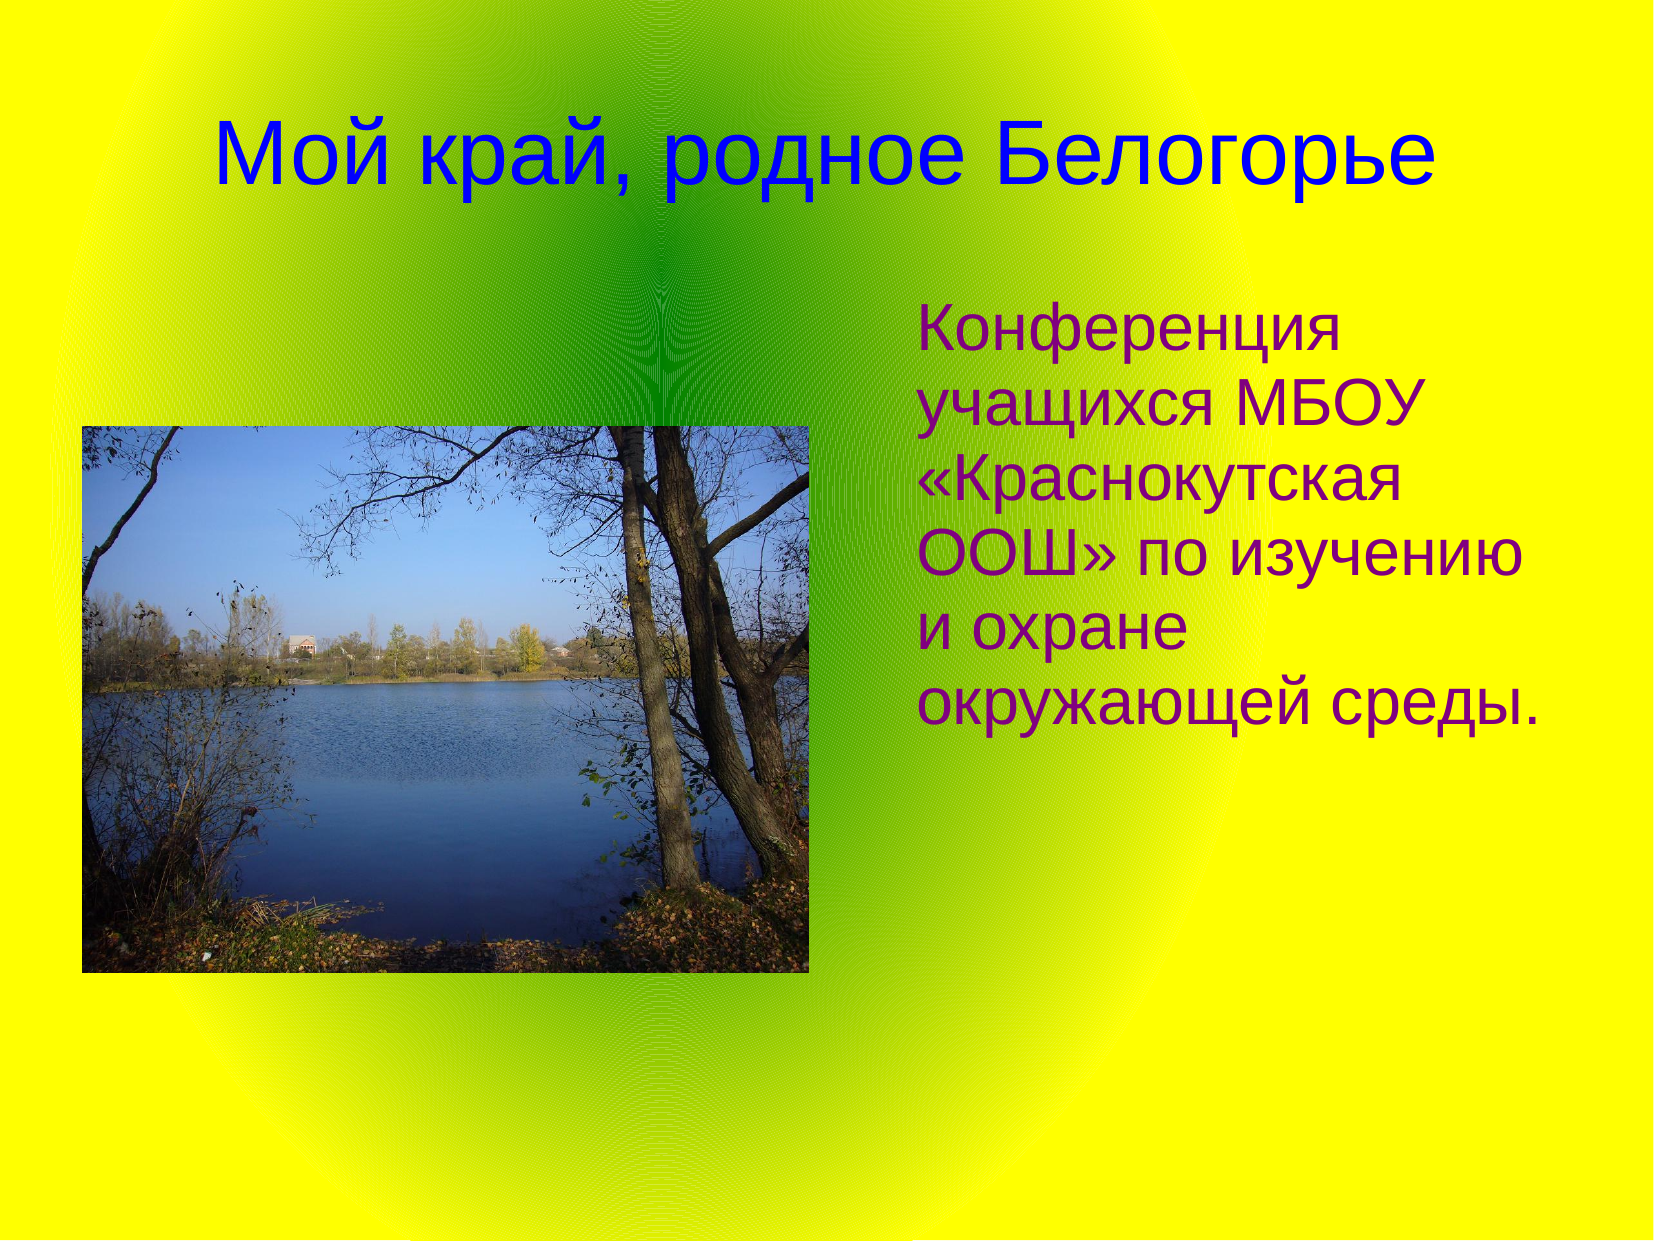

# Мой край, родное Белогорье
Конференция учащихся МБОУ «Краснокутская ООШ» по изучению и охране окружающей среды.